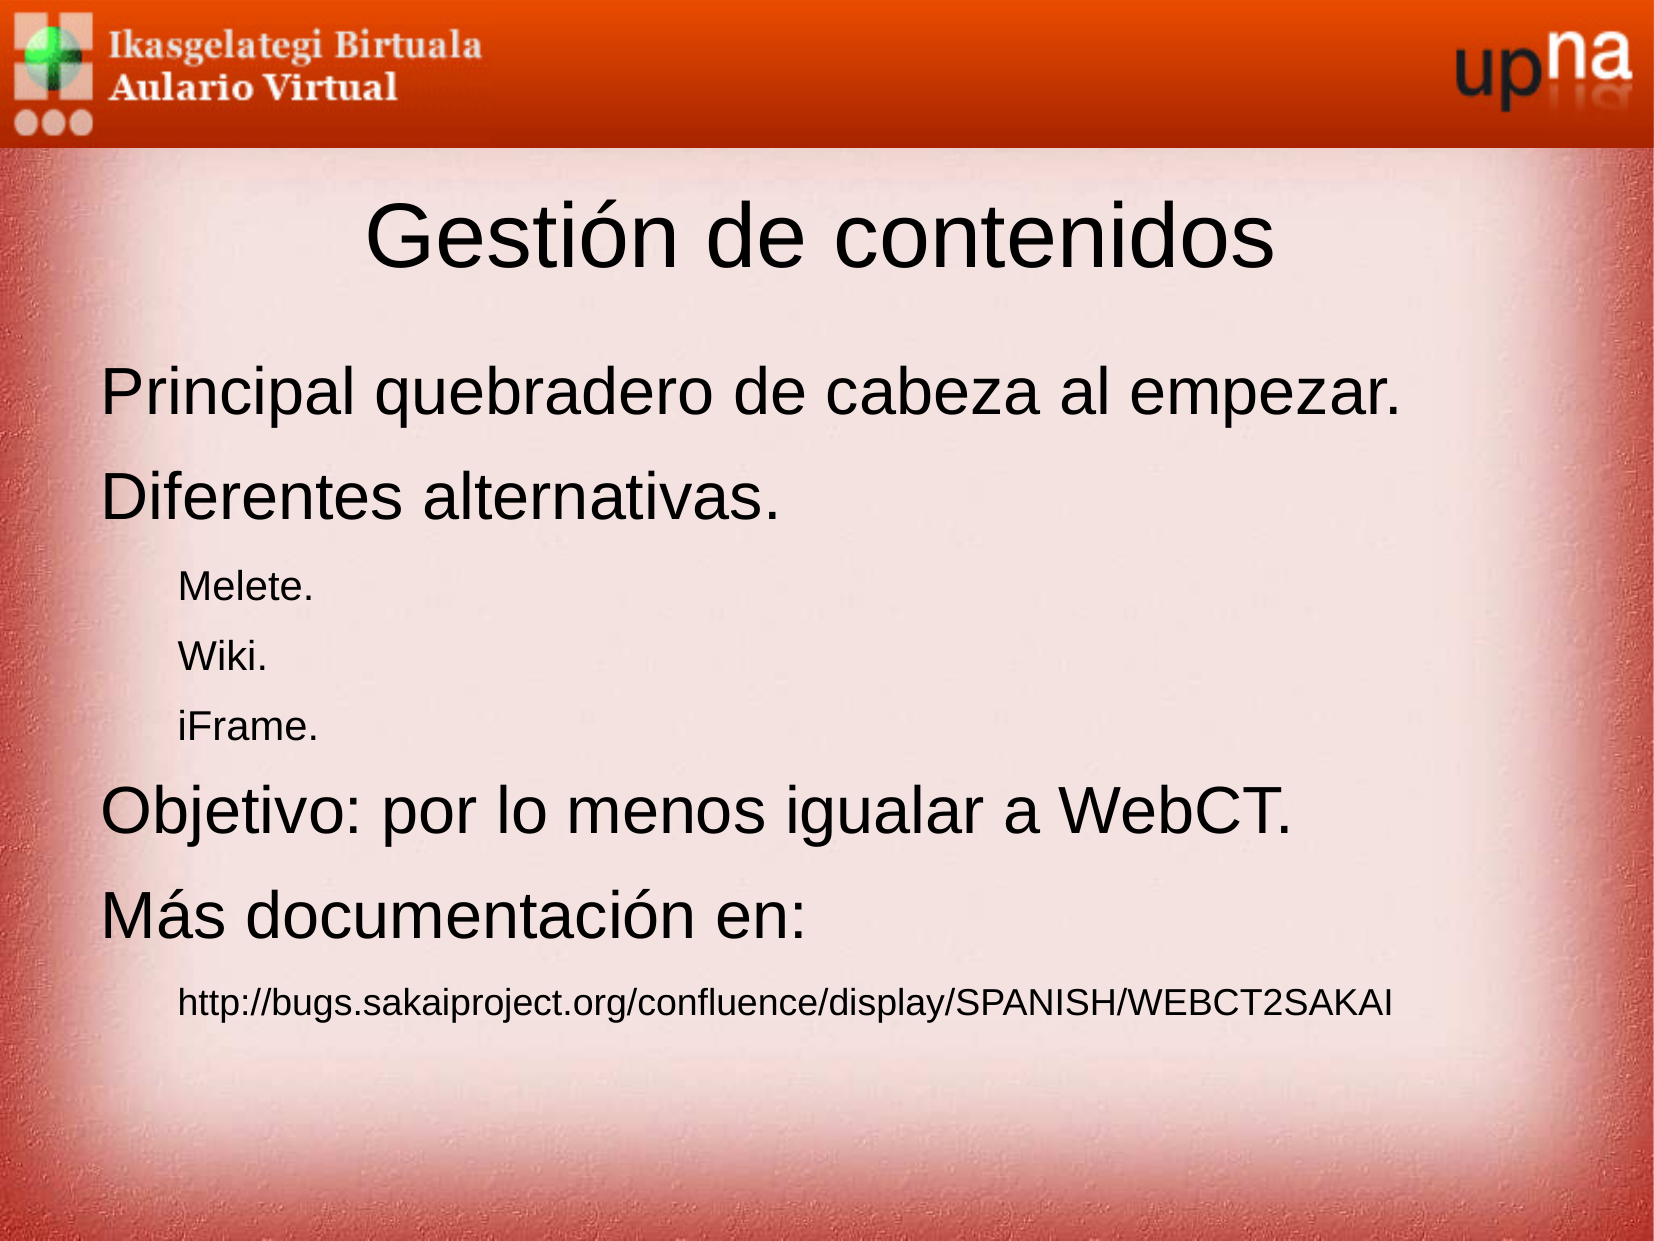

# Gestión de contenidos
Principal quebradero de cabeza al empezar.
Diferentes alternativas.
Melete.
Wiki.
iFrame.
Objetivo: por lo menos igualar a WebCT.
Más documentación en:
http://bugs.sakaiproject.org/confluence/display/SPANISH/WEBCT2SAKAI